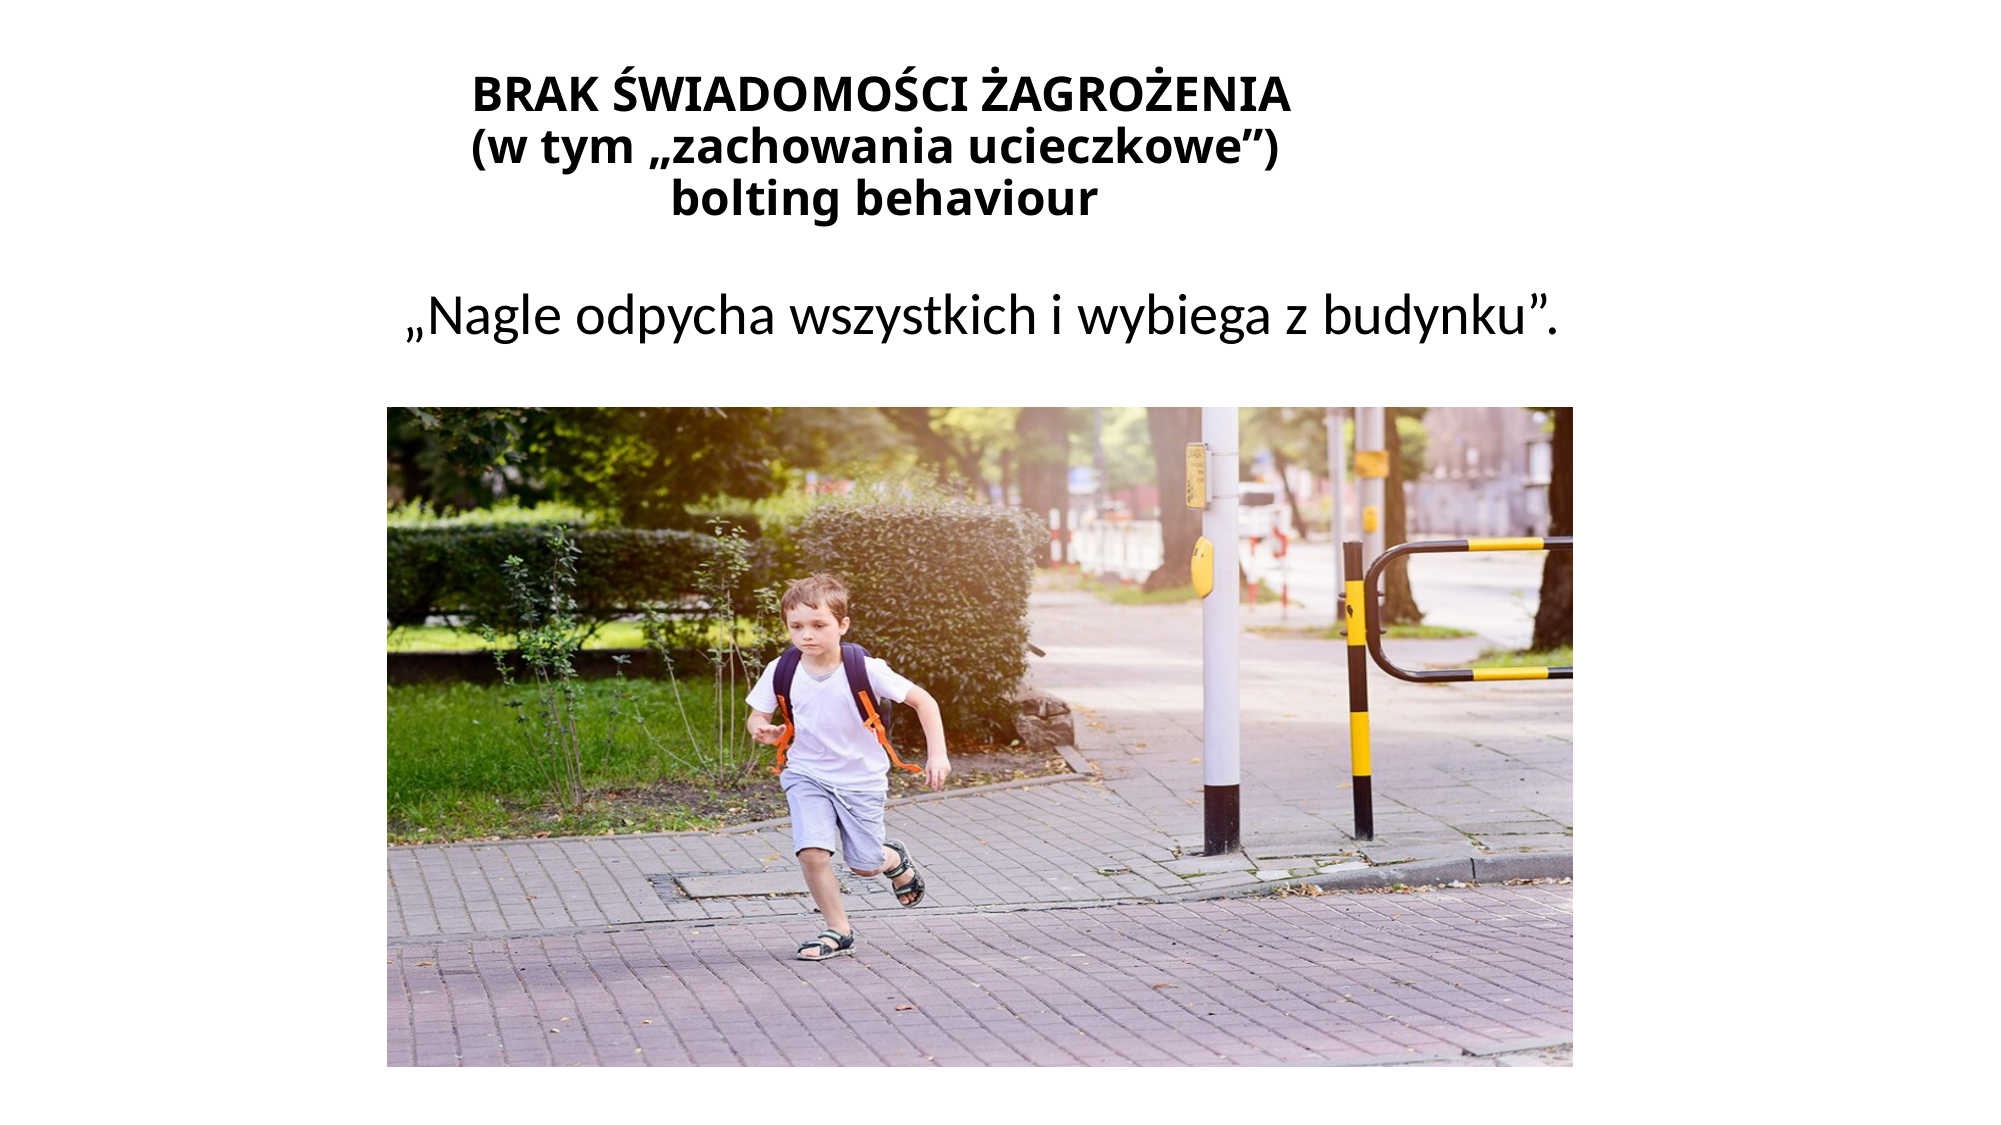

# BRAK ŚWIADOMOŚCI ŻAGROŻENIA (w tym „zachowania ucieczkowe”) bolting behaviour
„Nagle odpycha wszystkich i wybiega z budynku”.